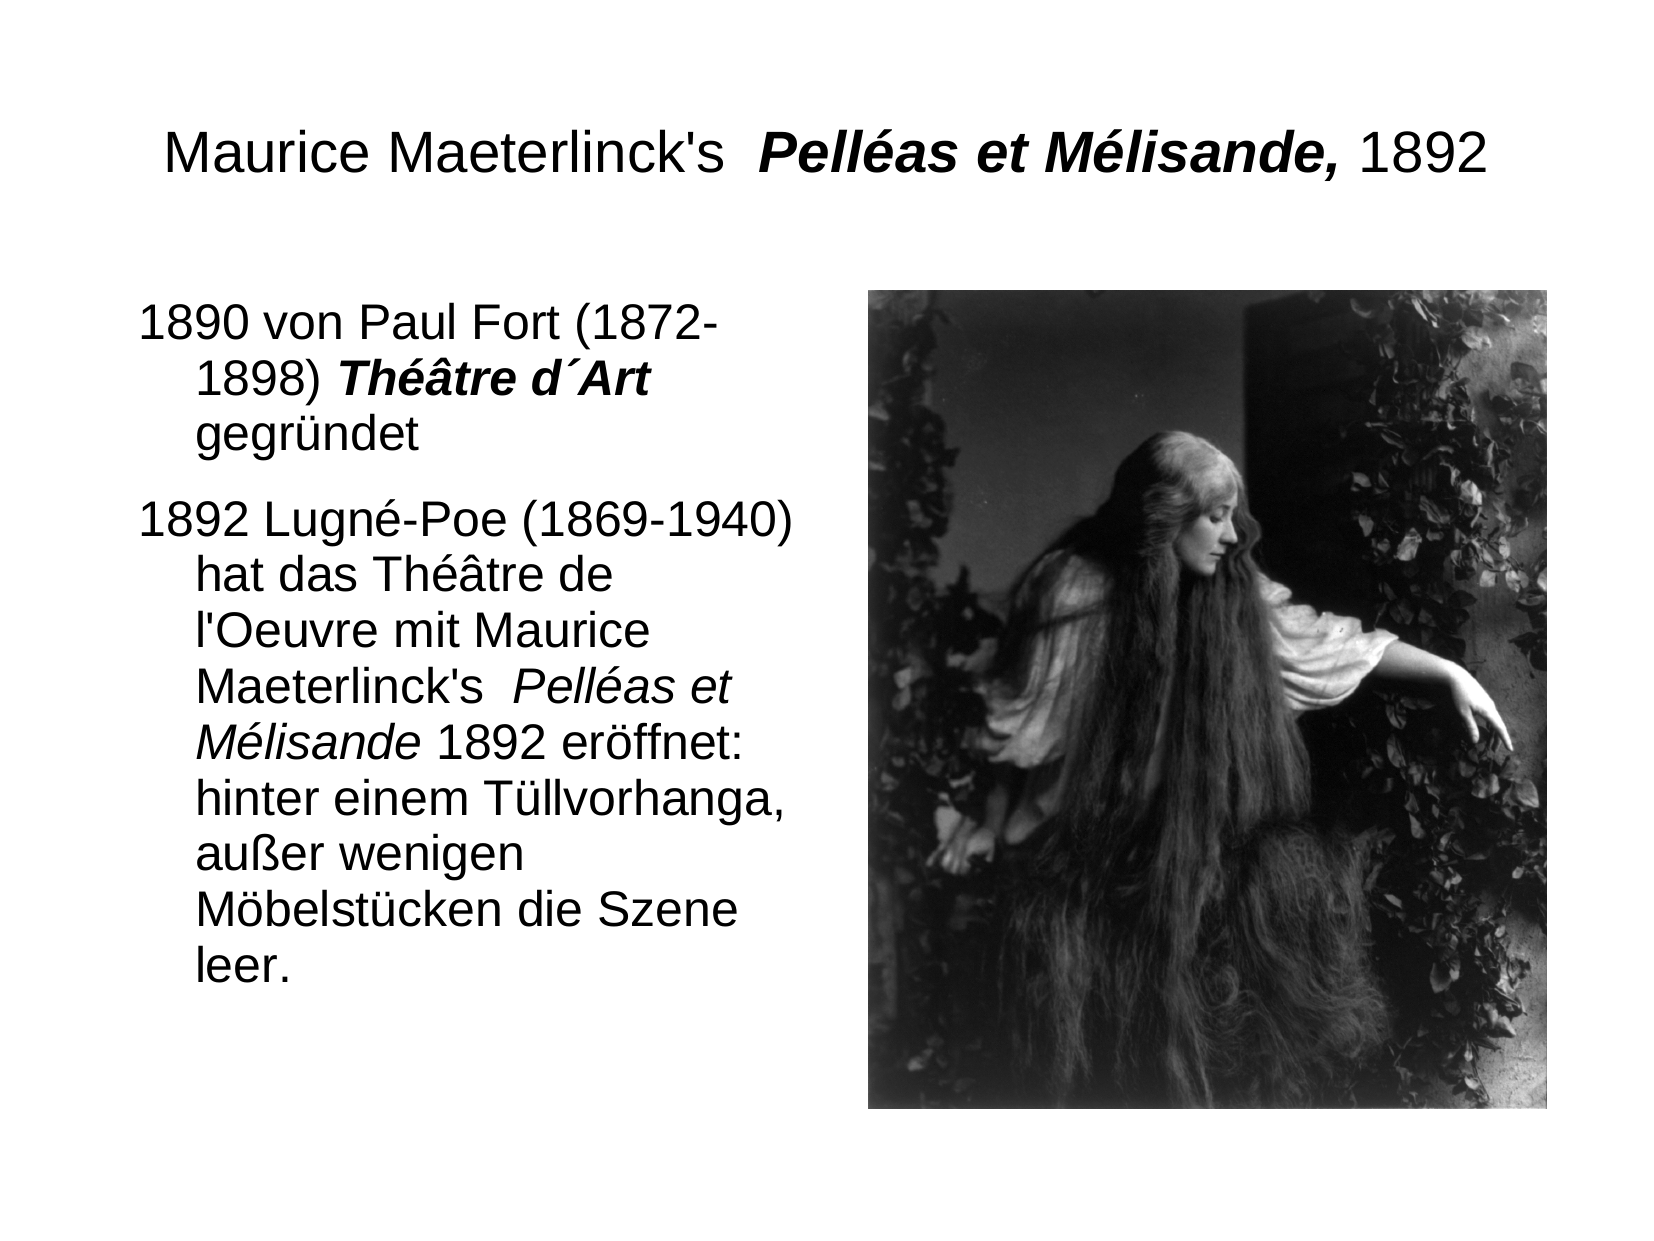

# Maurice Maeterlinck's Pelléas et Mélisande, 1892
1890 von Paul Fort (1872-1898) Théâtre d´Art gegründet
1892 Lugné-Poe (1869-1940) hat das Théâtre de l'Oeuvre mit Maurice Maeterlinck's Pelléas et Mélisande 1892 eröffnet: hinter einem Tüllvorhanga, außer wenigen Möbelstücken die Szene leer.